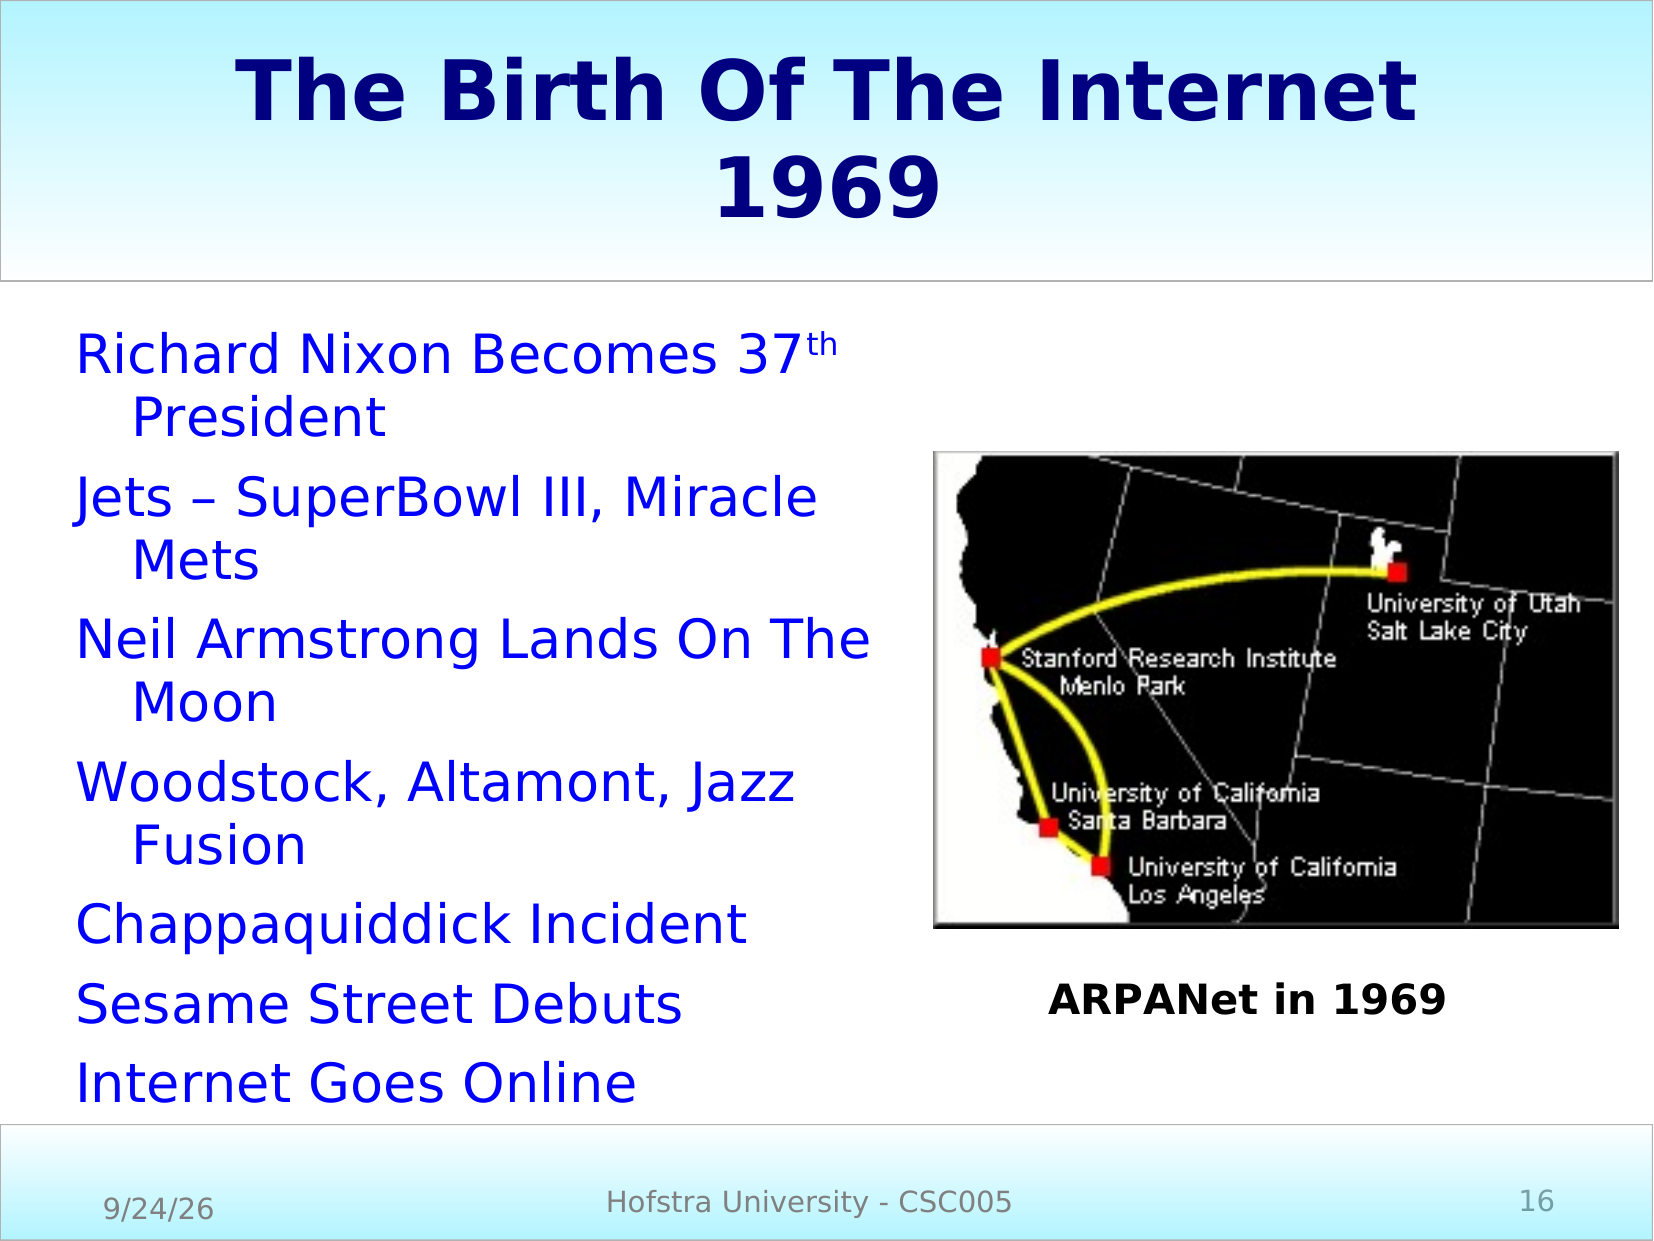

# The Birth Of The Internet 1969
Richard Nixon Becomes 37th President
Jets – SuperBowl III, Miracle Mets
Neil Armstrong Lands On The Moon
Woodstock, Altamont, Jazz Fusion
Chappaquiddick Incident
Sesame Street Debuts
Internet Goes Online
ARPANet in 1969
16
Hofstra University - CSC005